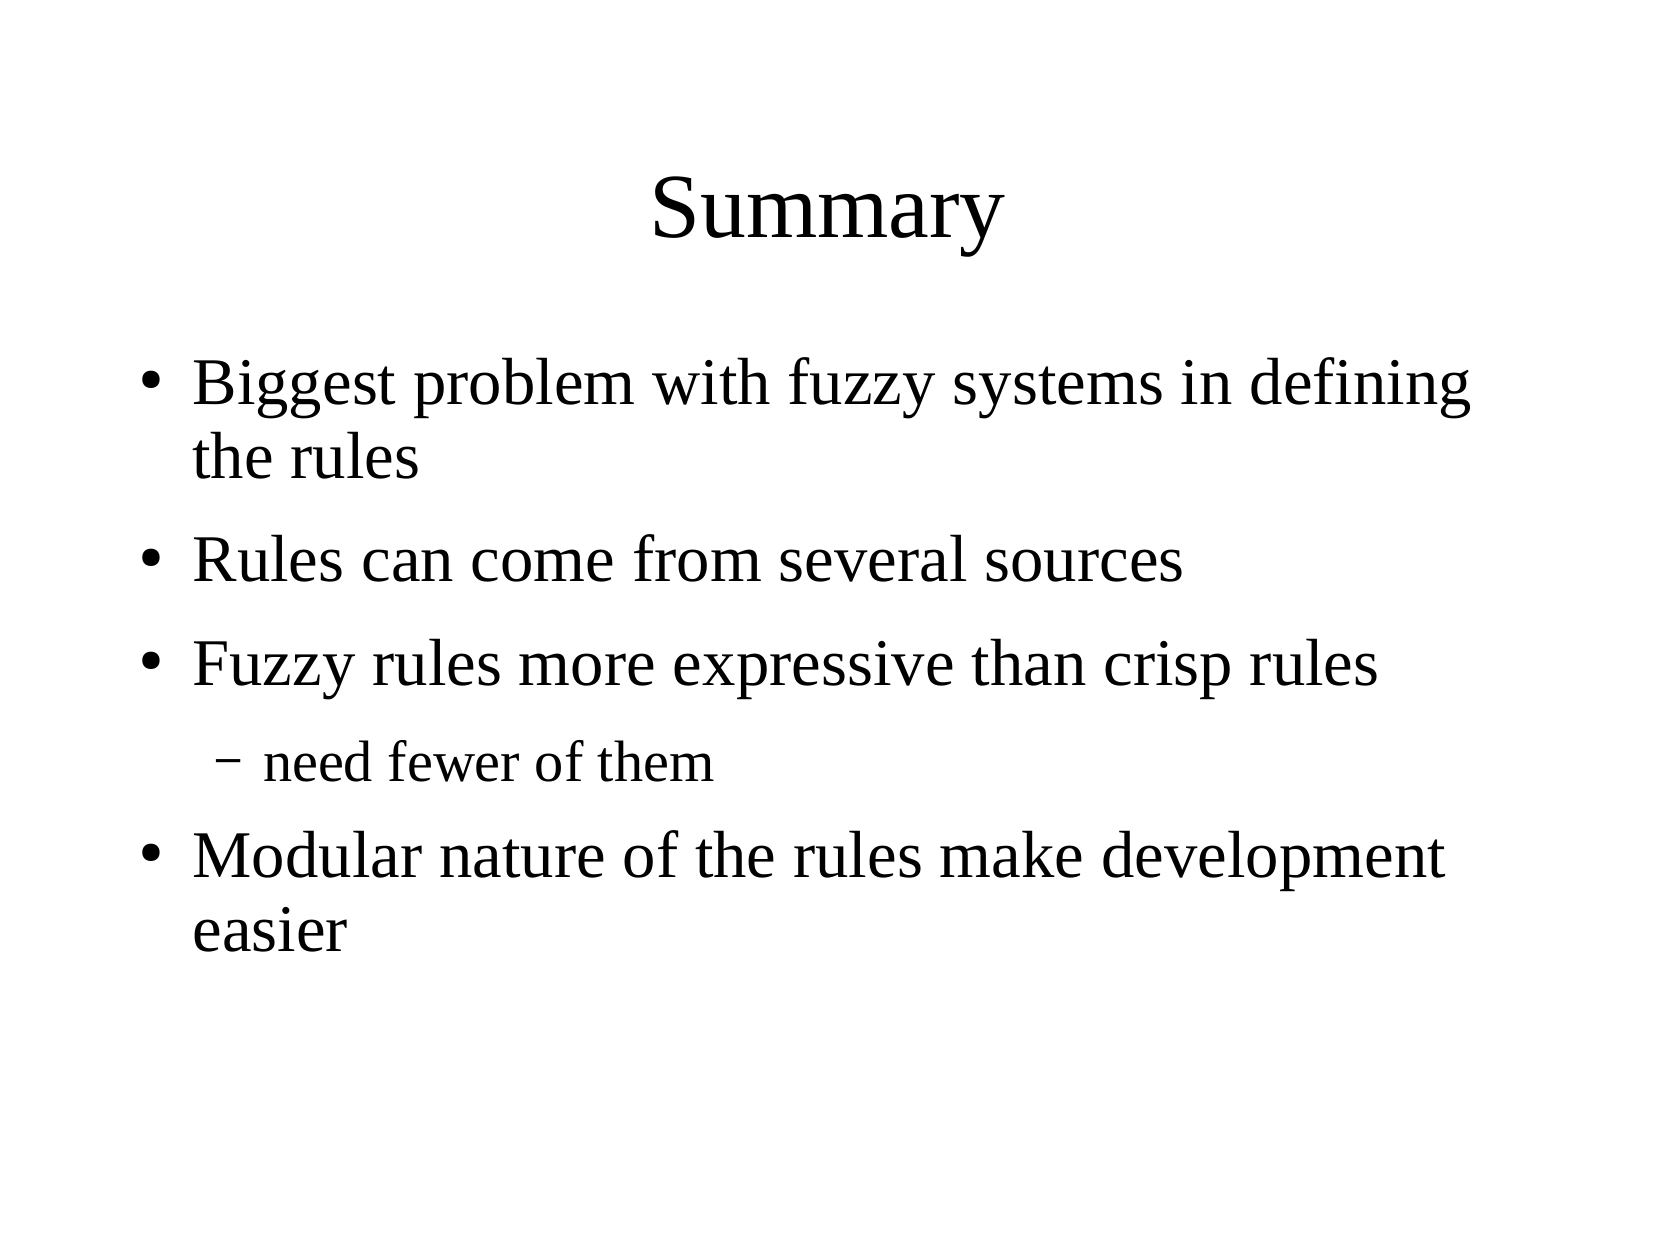

# Summary
Biggest problem with fuzzy systems in defining the rules
Rules can come from several sources
Fuzzy rules more expressive than crisp rules
need fewer of them
Modular nature of the rules make development easier